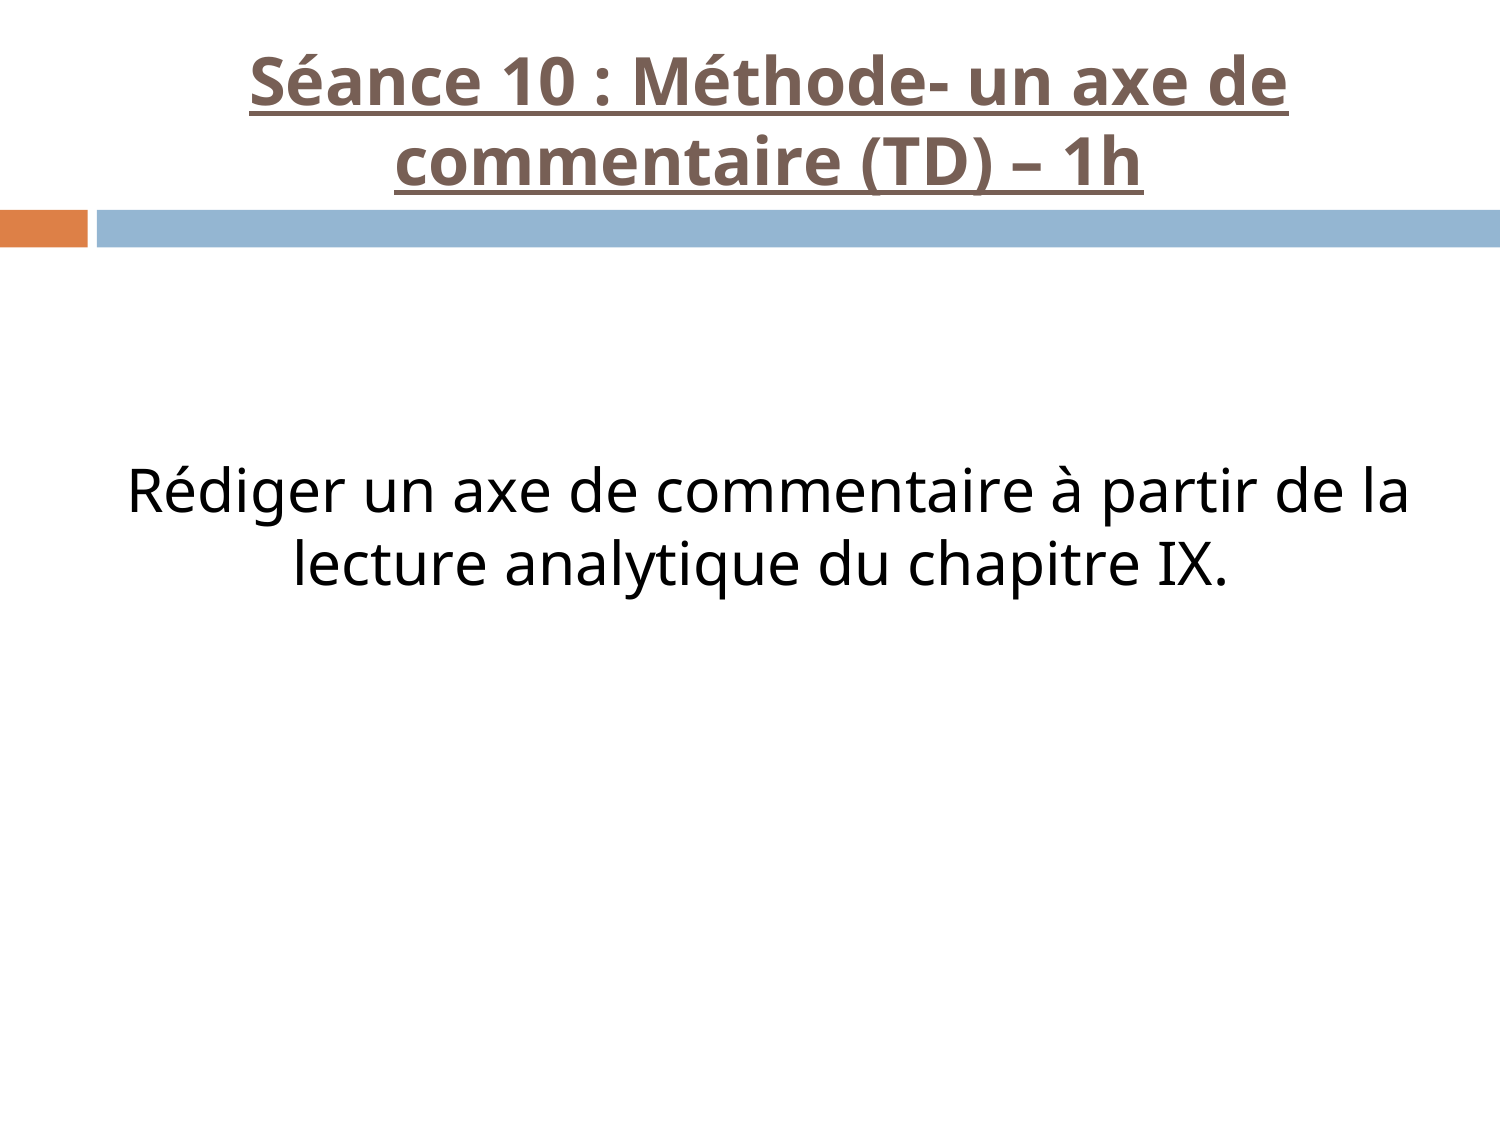

# Séance 10 : Méthode- un axe de commentaire (TD) – 1h
Rédiger un axe de commentaire à partir de la lecture analytique du chapitre IX.